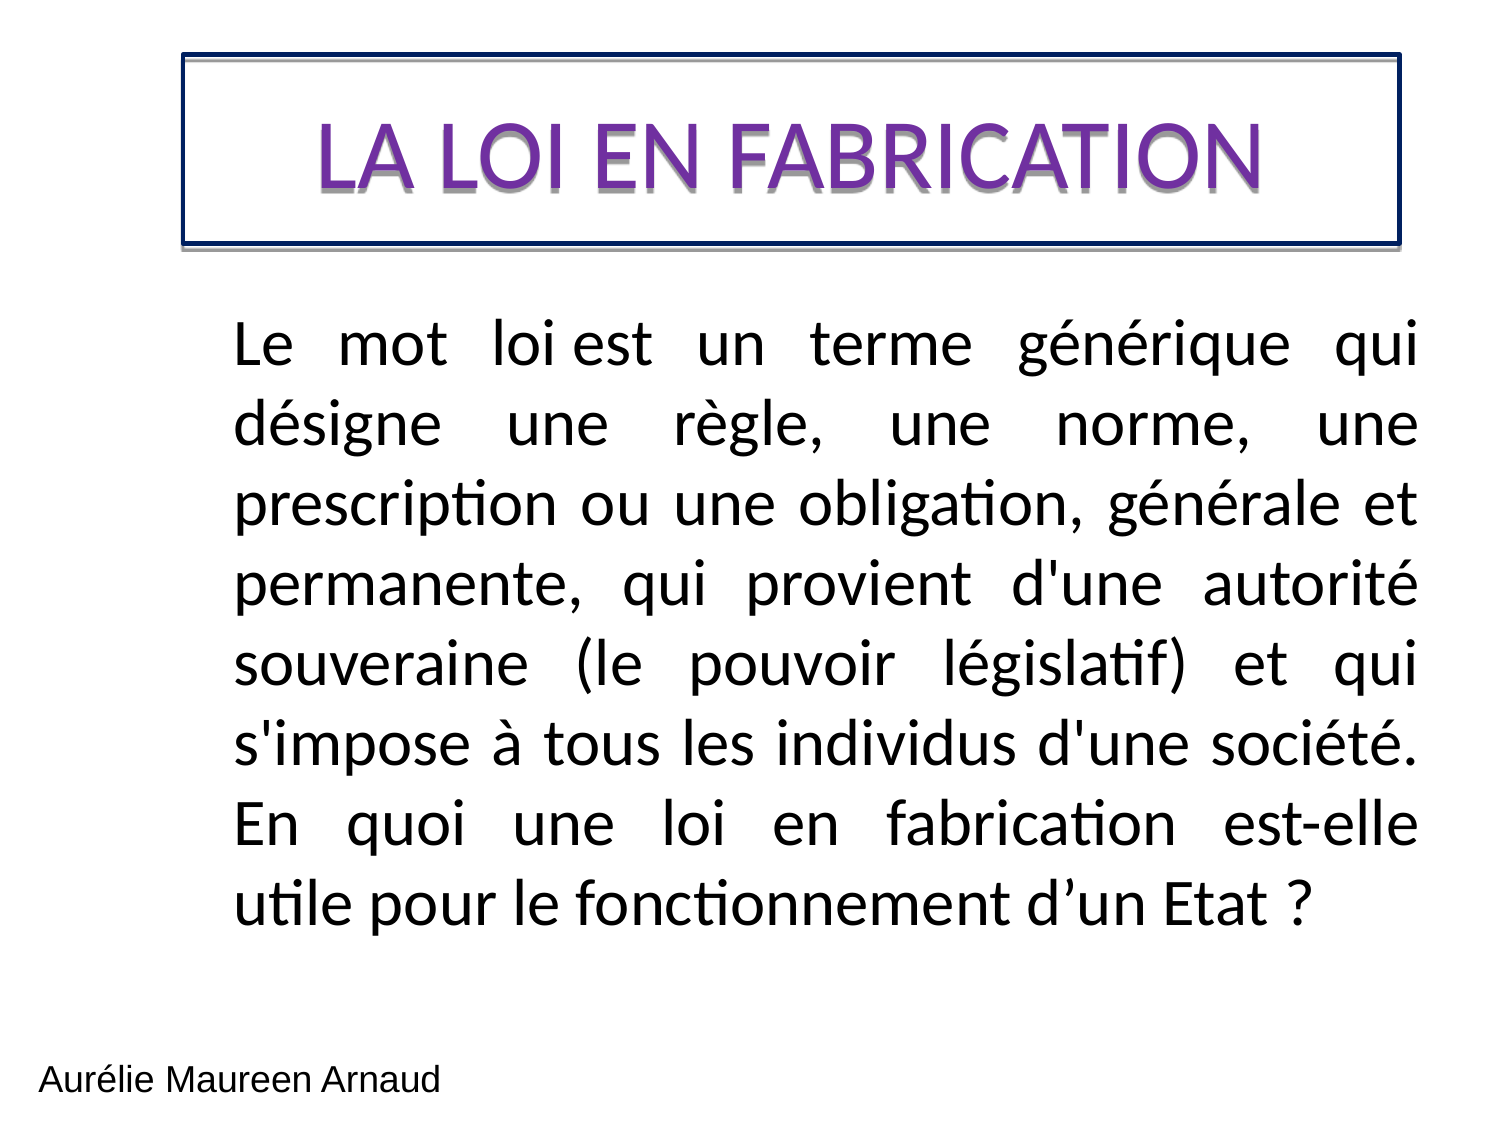

LA LOI EN FABRICATION
Le mot loi est un terme générique qui désigne une règle, une norme, une prescription ou une obligation, générale et permanente, qui provient d'une autorité souveraine (le pouvoir législatif) et qui s'impose à tous les individus d'une société. En quoi une loi en fabrication est-elle utile pour le fonctionnement d’un Etat ?
Aurélie Maureen Arnaud